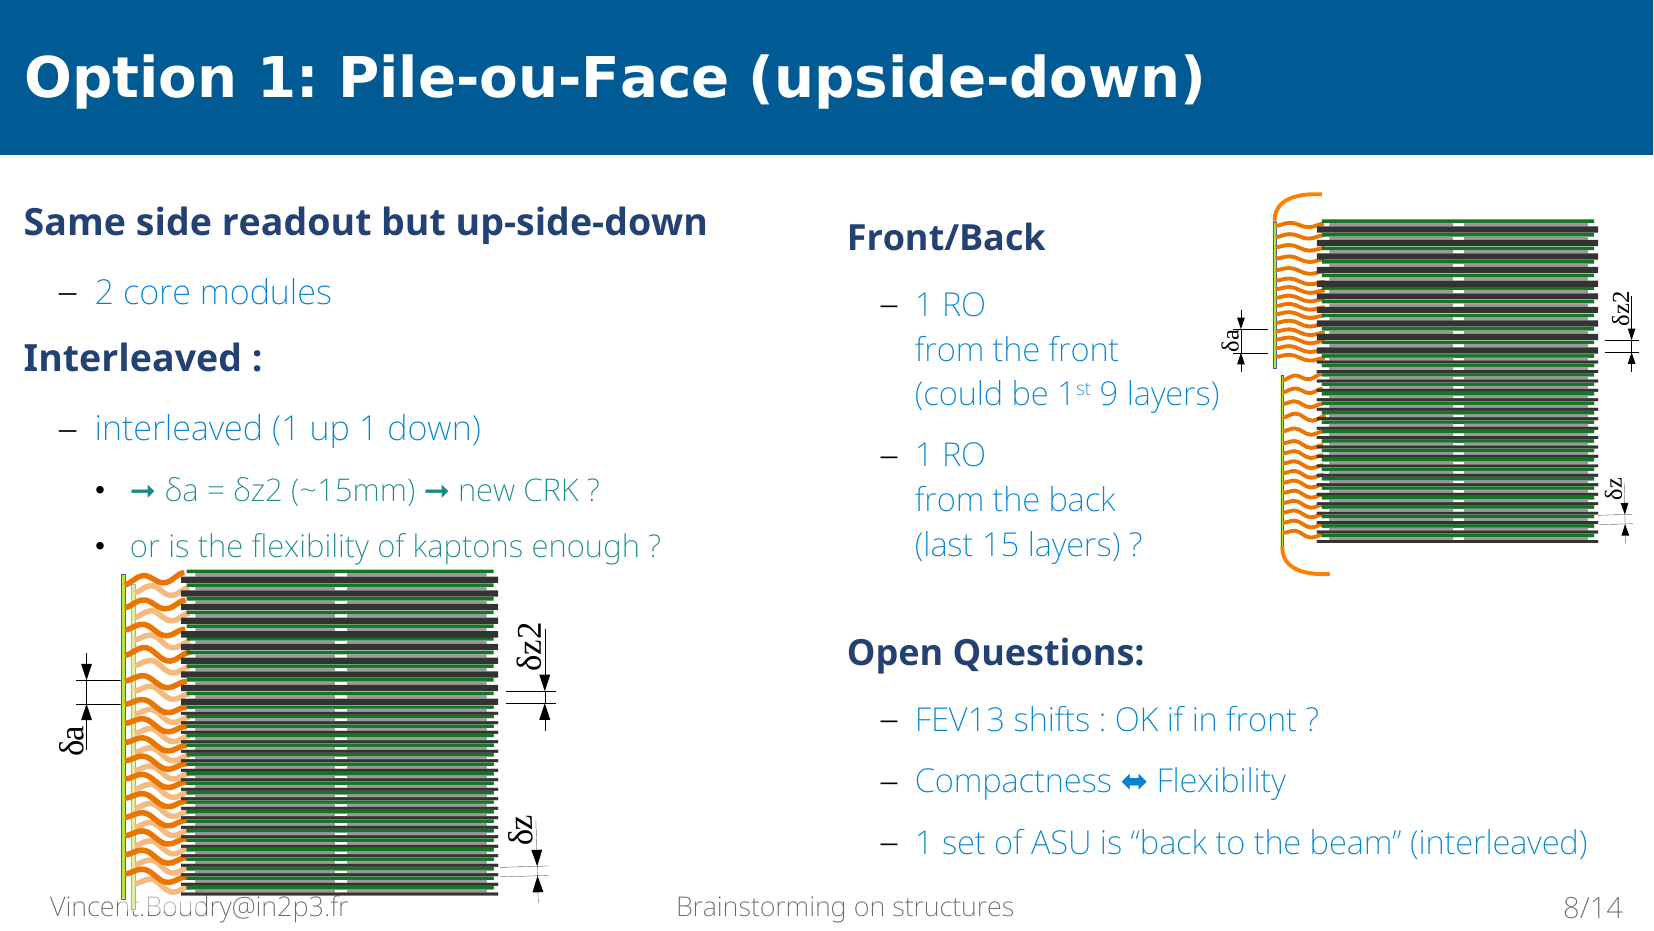

# Option 1: Pile-ou-Face (upside-down)
Same side readout but up-side-down
2 core modules
Interleaved :
interleaved (1 up 1 down)
➞ δa = δz2 (~15mm) ➞ new CRK ?
or is the flexibility of kaptons enough ?
Front/Back
1 RO
from the front
(could be 1st 9 layers)
1 RO
from the back
(last 15 layers) ?
Open Questions:
FEV13 shifts : OK if in front ?
Compactness ⬌ Flexibility
1 set of ASU is “back to the beam” (interleaved)
Vincent.Boudry@in2p3.fr
Brainstorming on structures
8